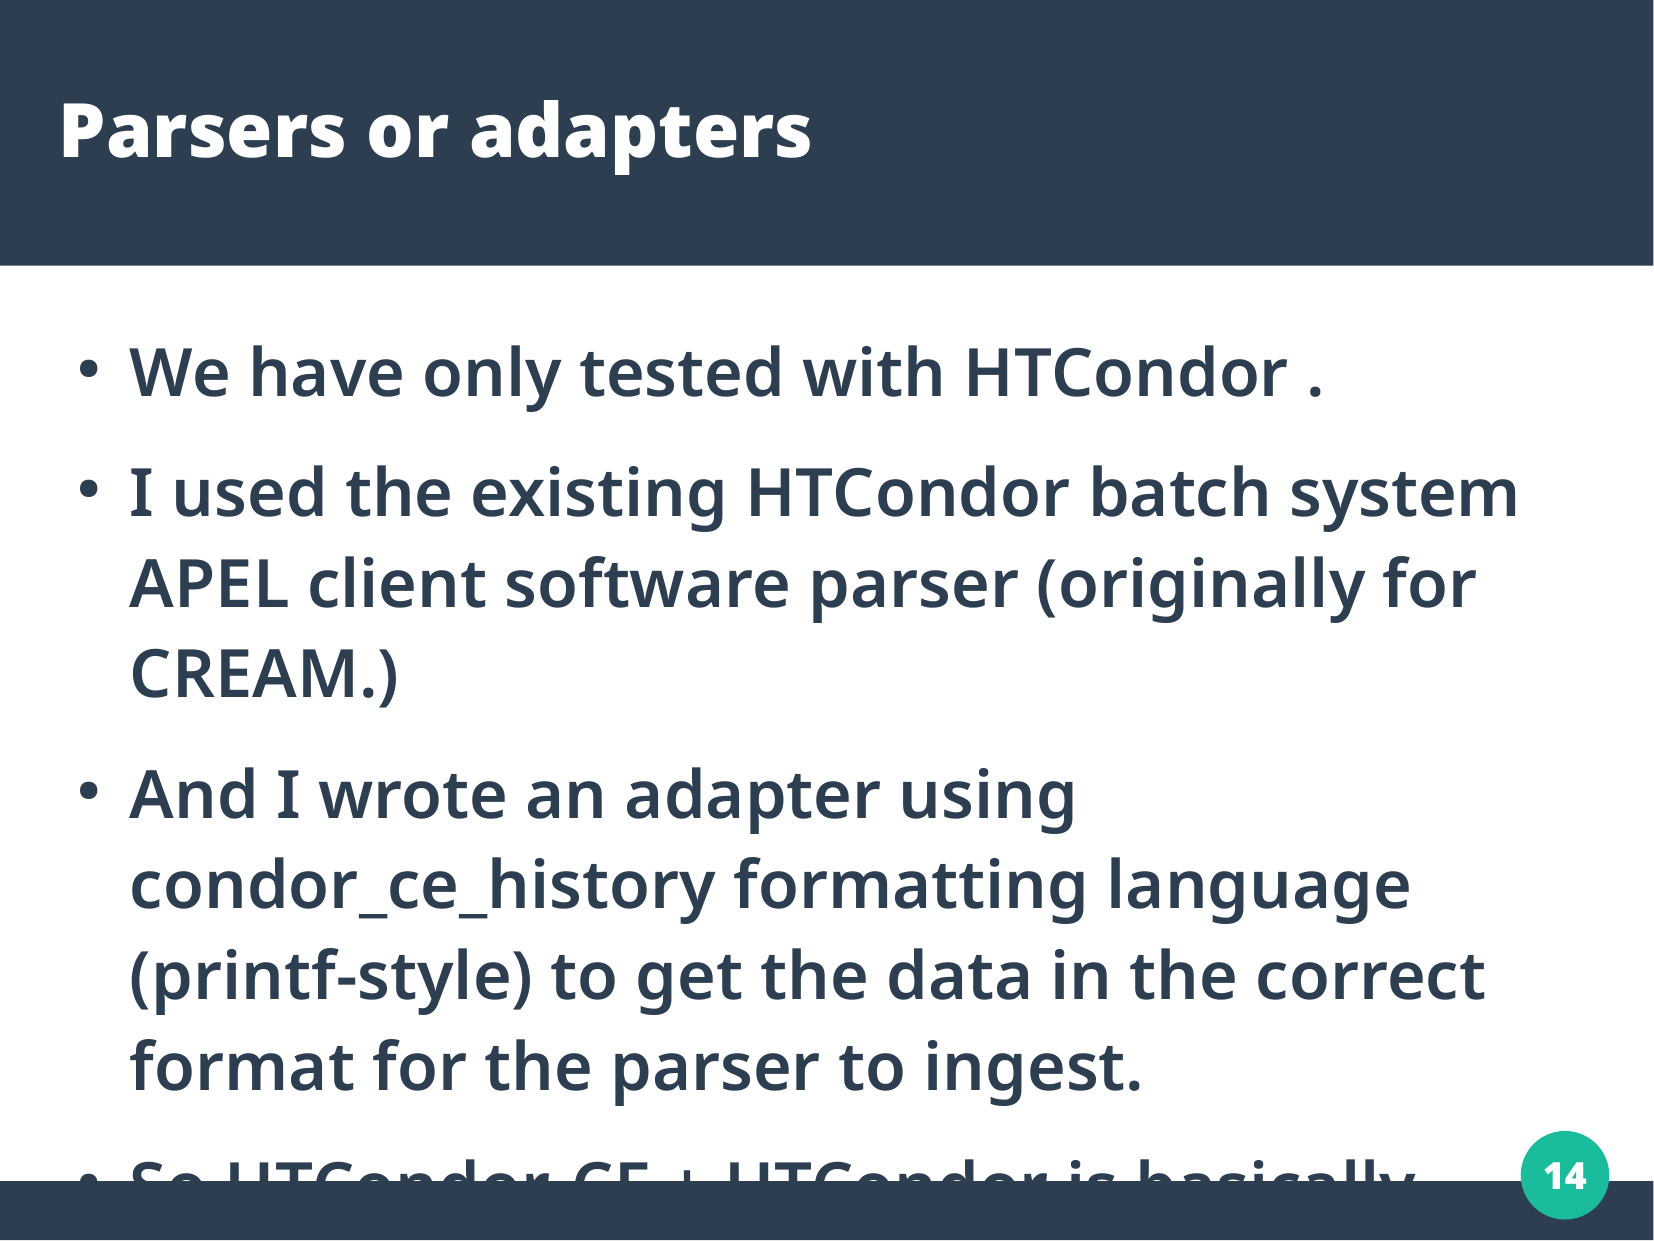

# Parsers or adapters
We have only tested with HTCondor .
I used the existing HTCondor batch system APEL client software parser (originally for CREAM.)
And I wrote an adapter using condor_ce_history formatting language (printf-style) to get the data in the correct format for the parser to ingest.
So HTCondor-CE + HTCondor is basically solved, see links above.
14